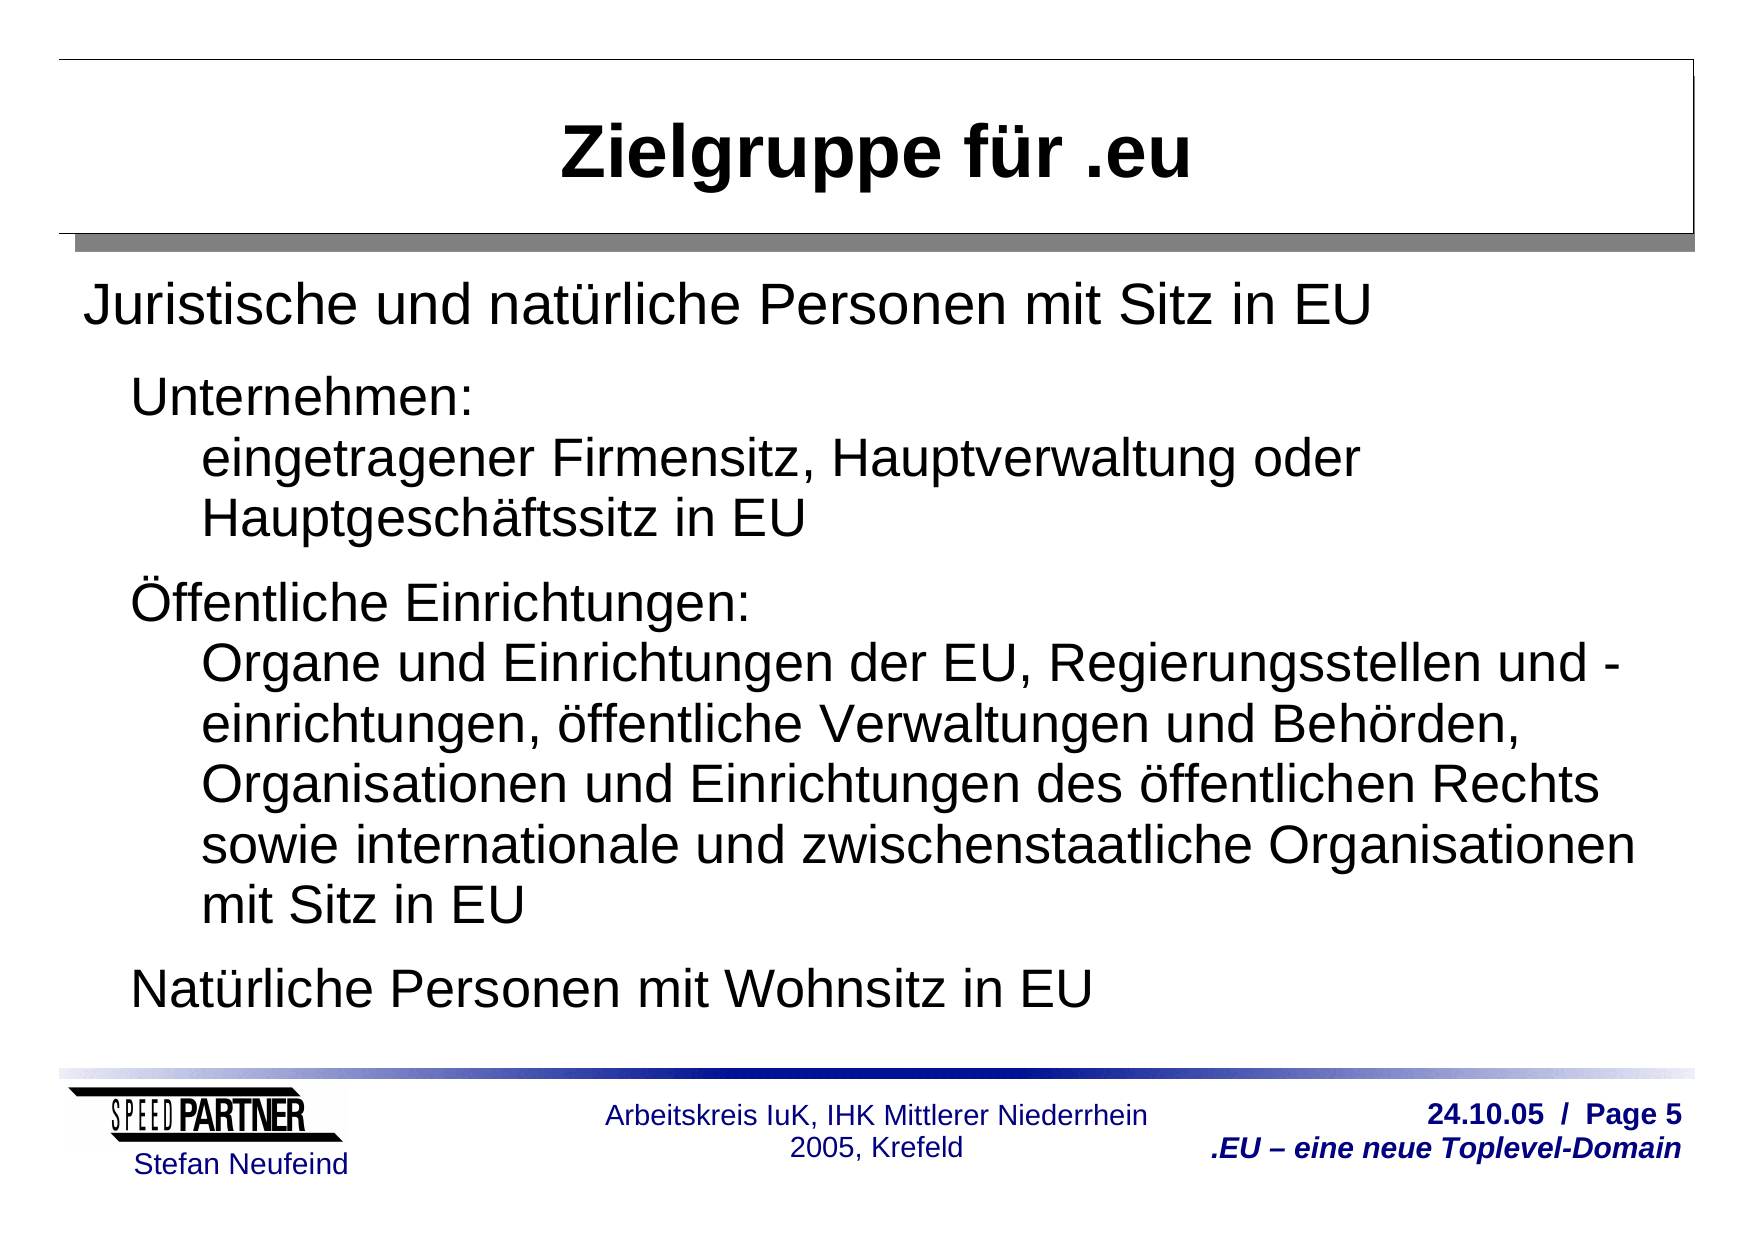

# Zielgruppe für .eu
Juristische und natürliche Personen mit Sitz in EU
Unternehmen:
eingetragener Firmensitz, Hauptverwaltung oder Hauptgeschäftssitz in EU
Öffentliche Einrichtungen:
Organe und Einrichtungen der EU, Regierungsstellen und -einrichtungen, öffentliche Verwaltungen und Behörden,
Organisationen und Einrichtungen des öffentlichen Rechts sowie internationale und zwischenstaatliche Organisationen mit Sitz in EU
Natürliche Personen mit Wohnsitz in EU